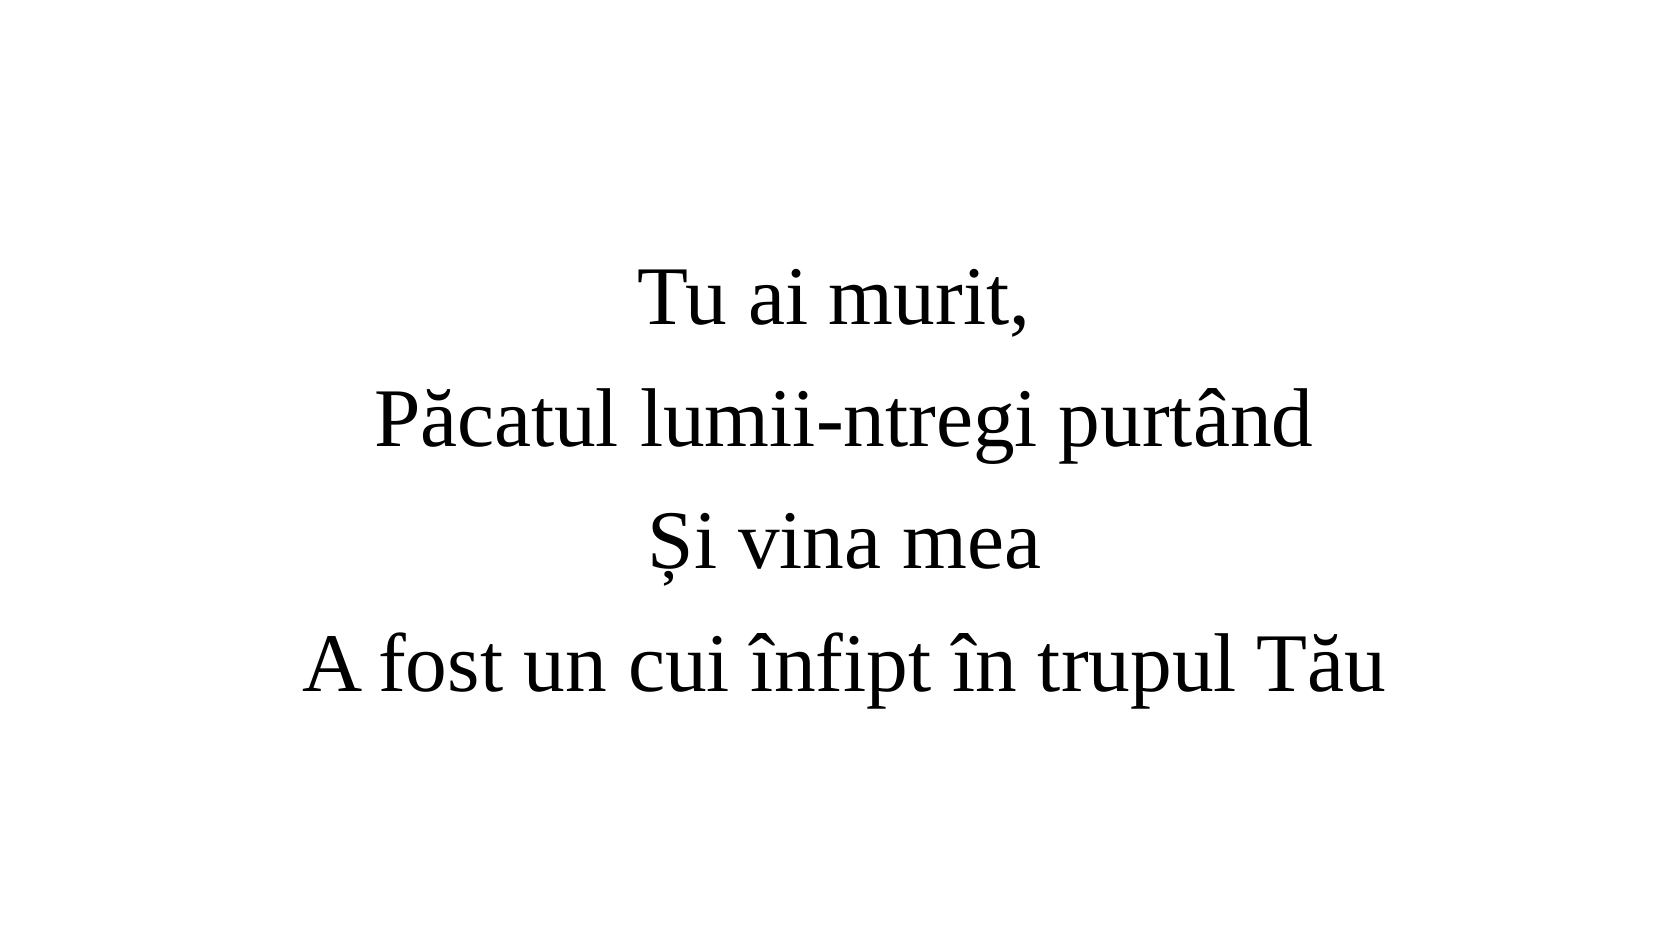

# Tu ai murit,
Păcatul lumii-ntregi purtând
Și vina mea
A fost un cui înfipt în trupul Tău